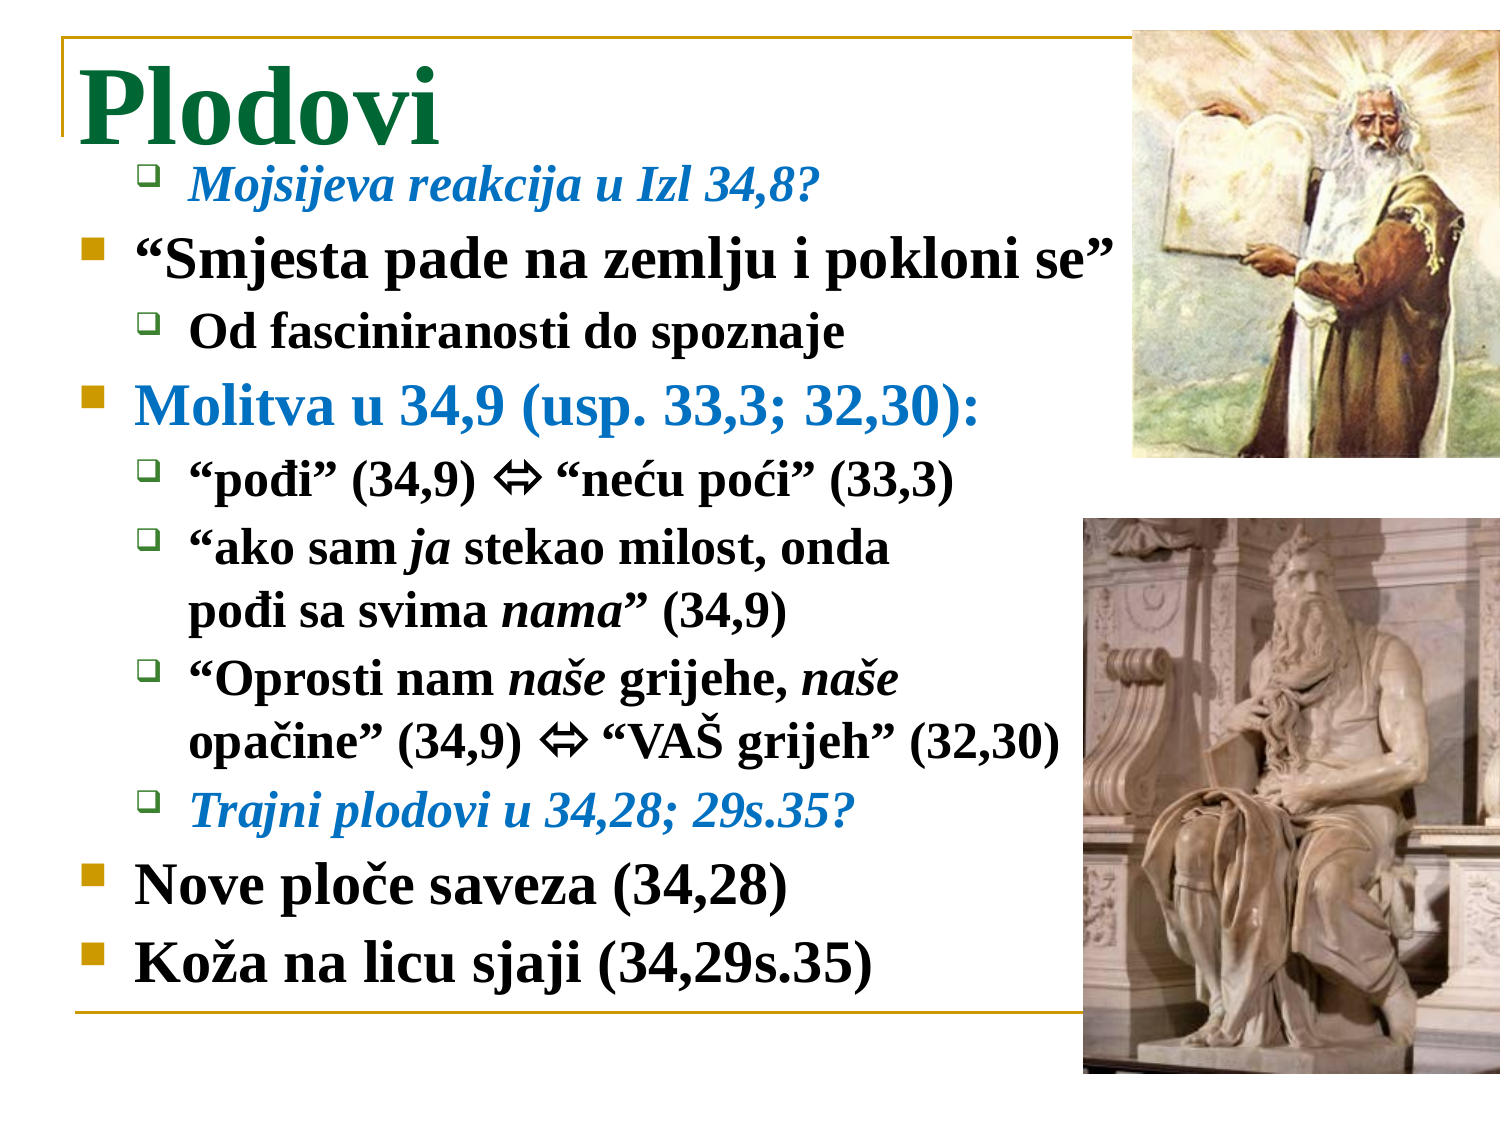

# Plodovi
Mojsijeva reakcija u Izl 34,8?
“Smjesta pade na zemlju i pokloni se”
Od fasciniranosti do spoznaje
Molitva u 34,9 (usp. 33,3; 32,30):
“pođi” (34,9)  “neću poći” (33,3)
“ako sam ja stekao milost, onda
pođi sa svima nama” (34,9)
“Oprosti nam naše grijehe, naše
opačine” (34,9)  “VAŠ grijeh” (32,30)
Trajni plodovi u 34,28; 29s.35?
Nove ploče saveza (34,28)
Koža na licu sjaji (34,29s.35)